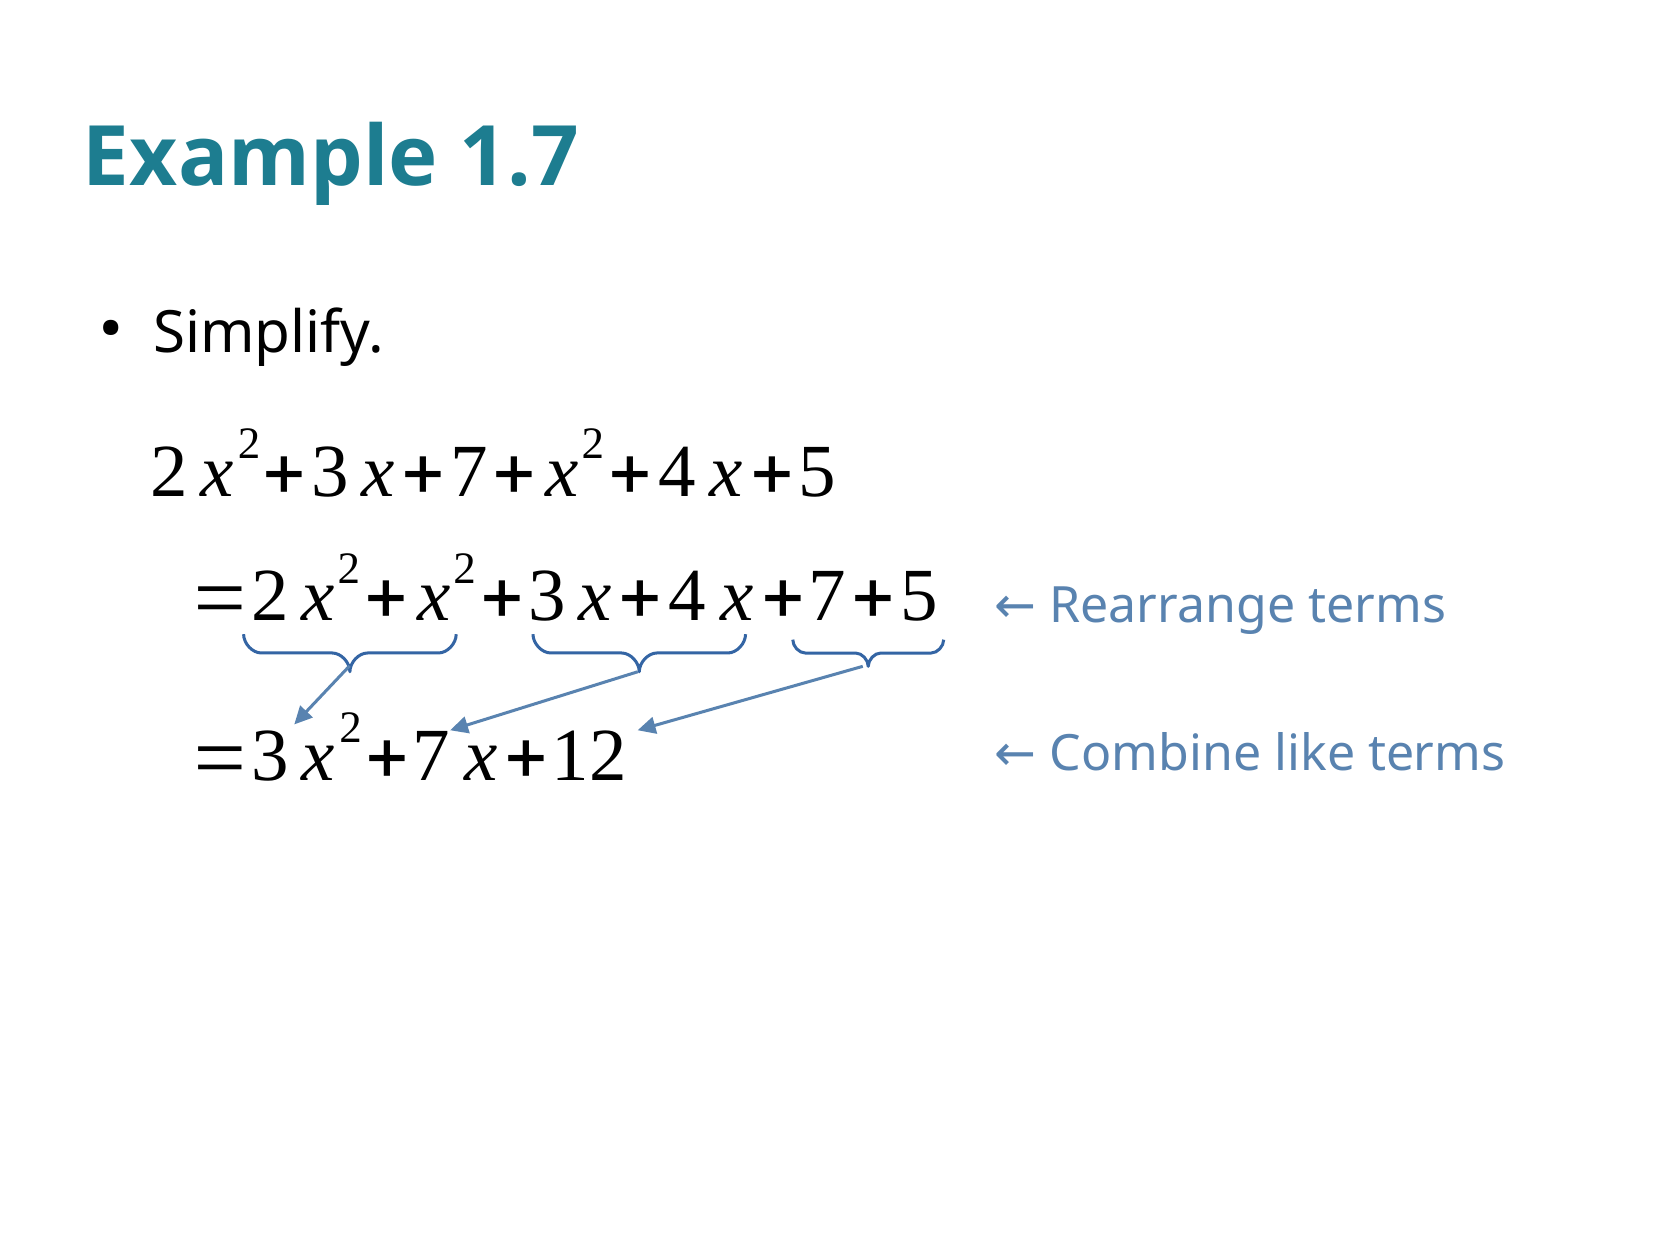

# Example 1.7
Simplify.
← Rearrange terms
← Combine like terms